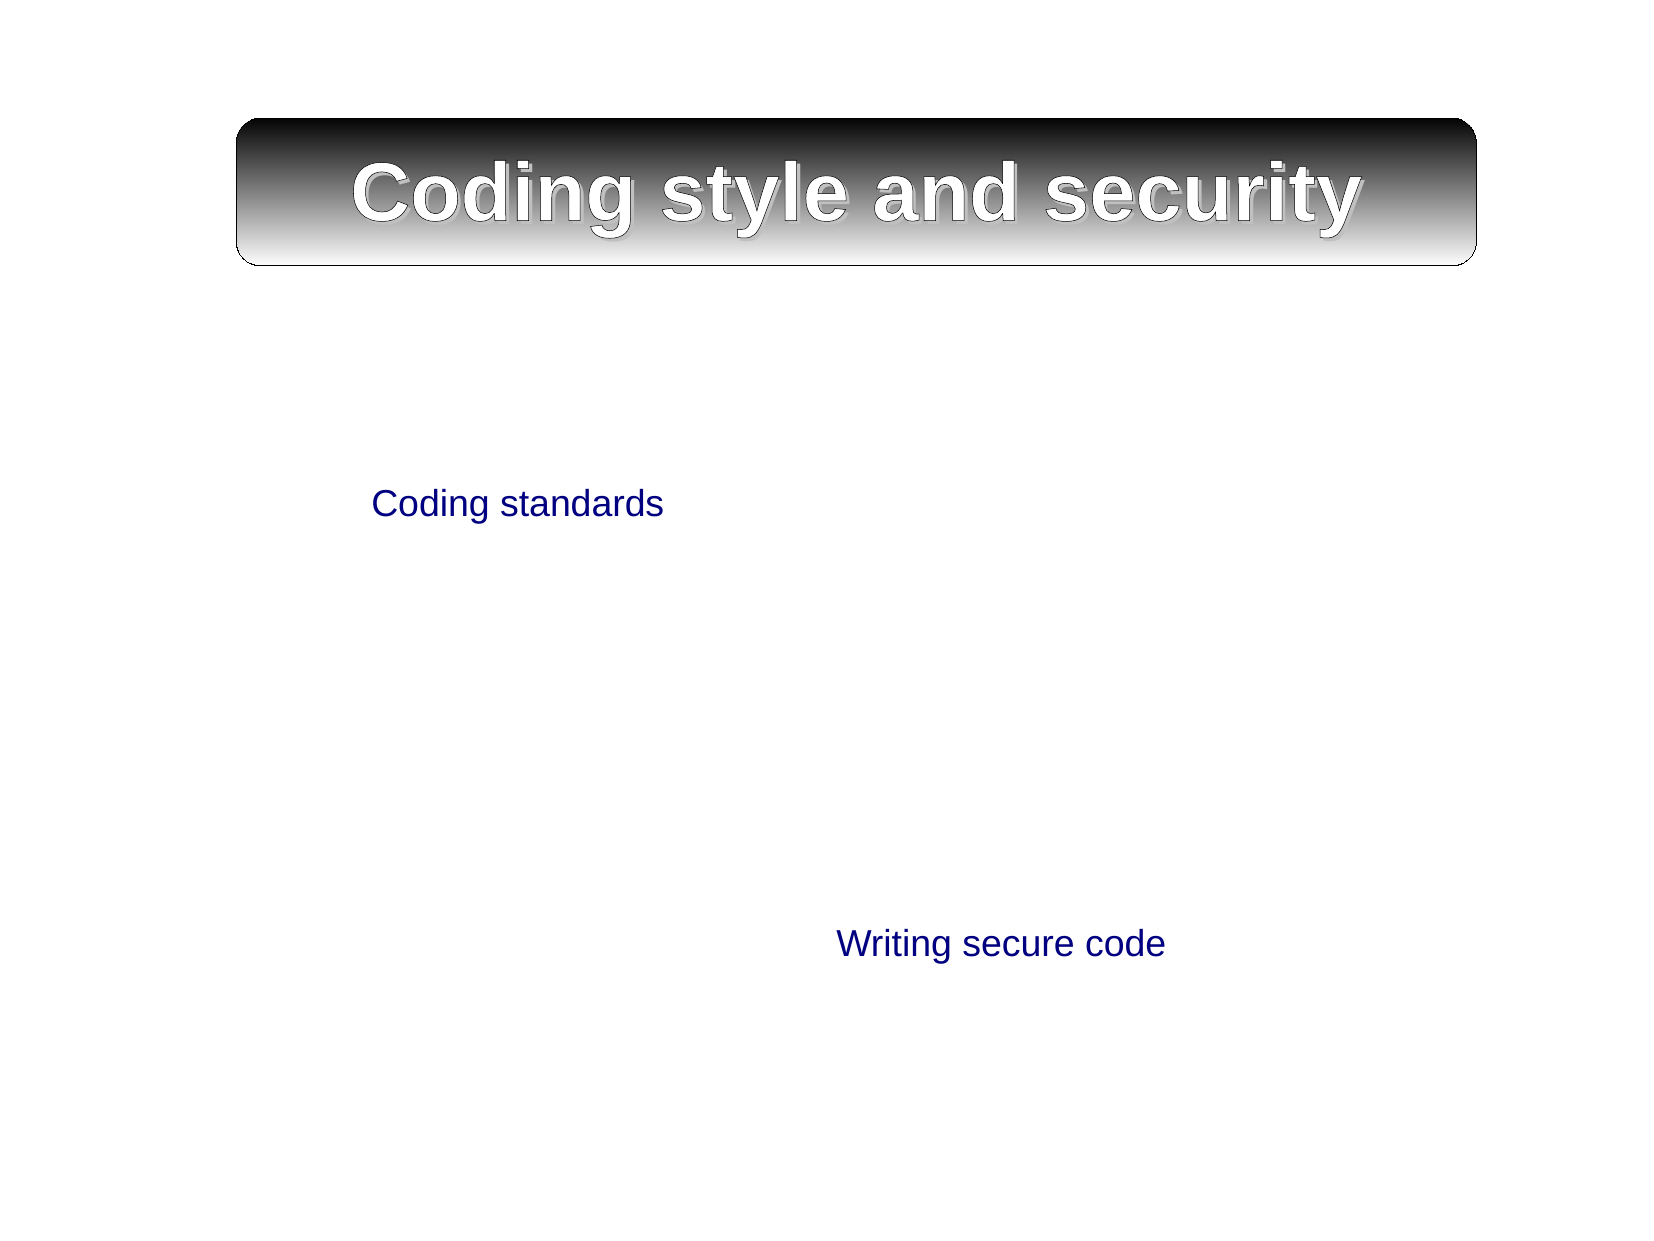

Coding style and security
Coding standards
Writing secure code